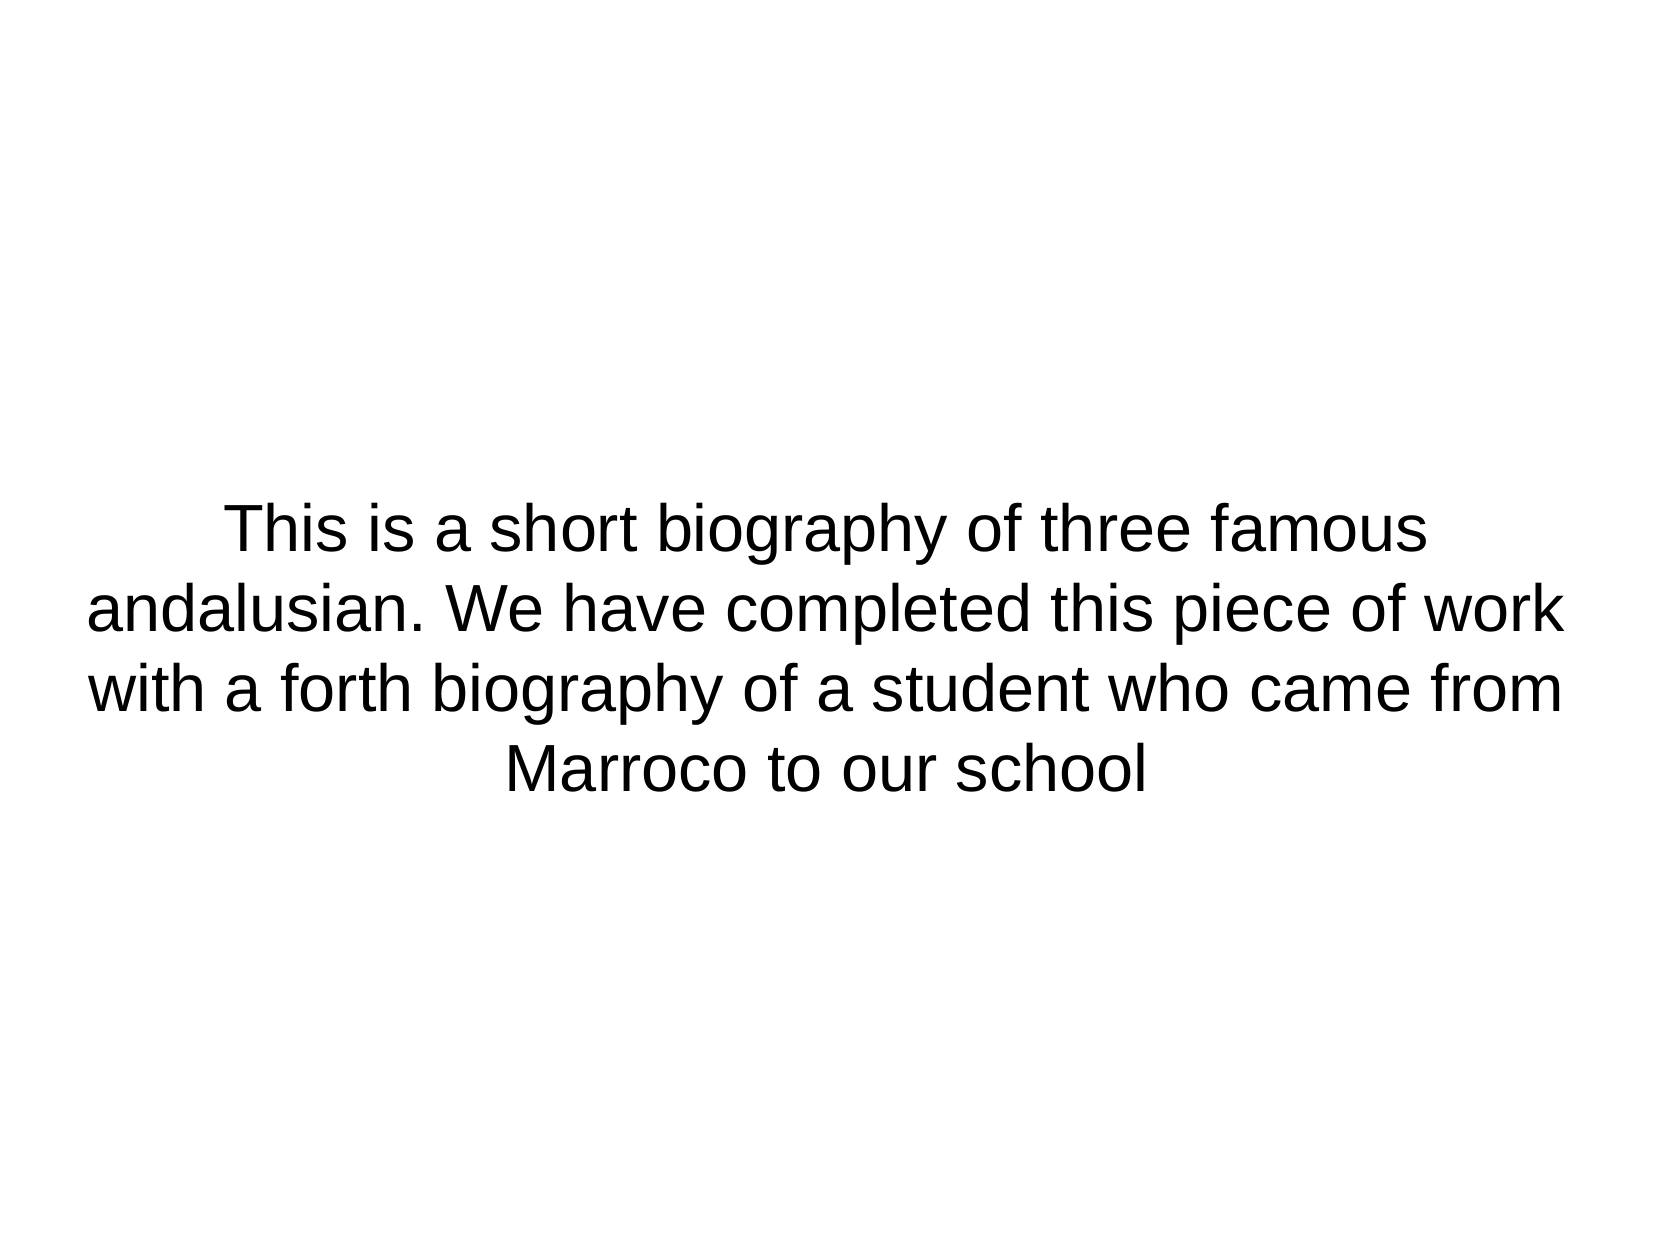

#
This is a short biography of three famous andalusian. We have completed this piece of work with a forth biography of a student who came from Marroco to our school